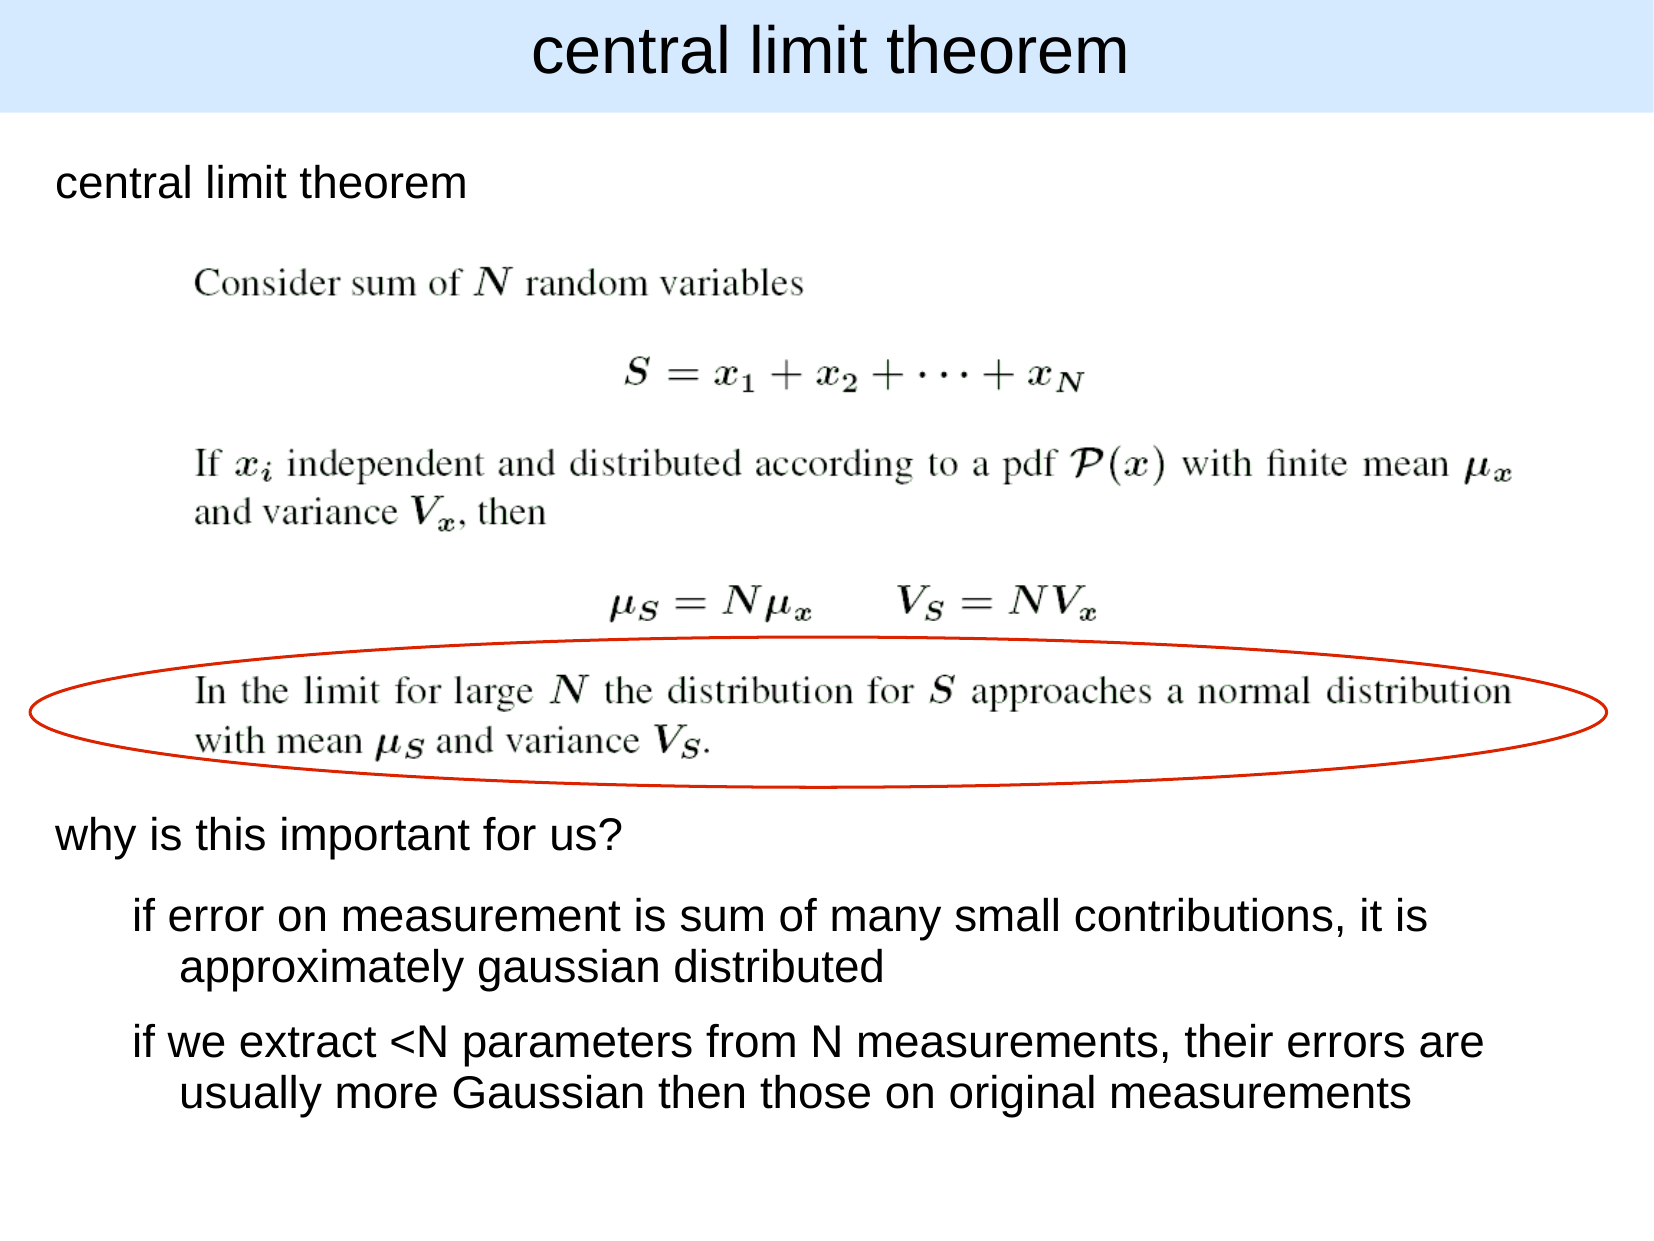

# central limit theorem
central limit theorem
why is this important for us?
if error on measurement is sum of many small contributions, it is approximately gaussian distributed
if we extract <N parameters from N measurements, their errors are usually more Gaussian then those on original measurements